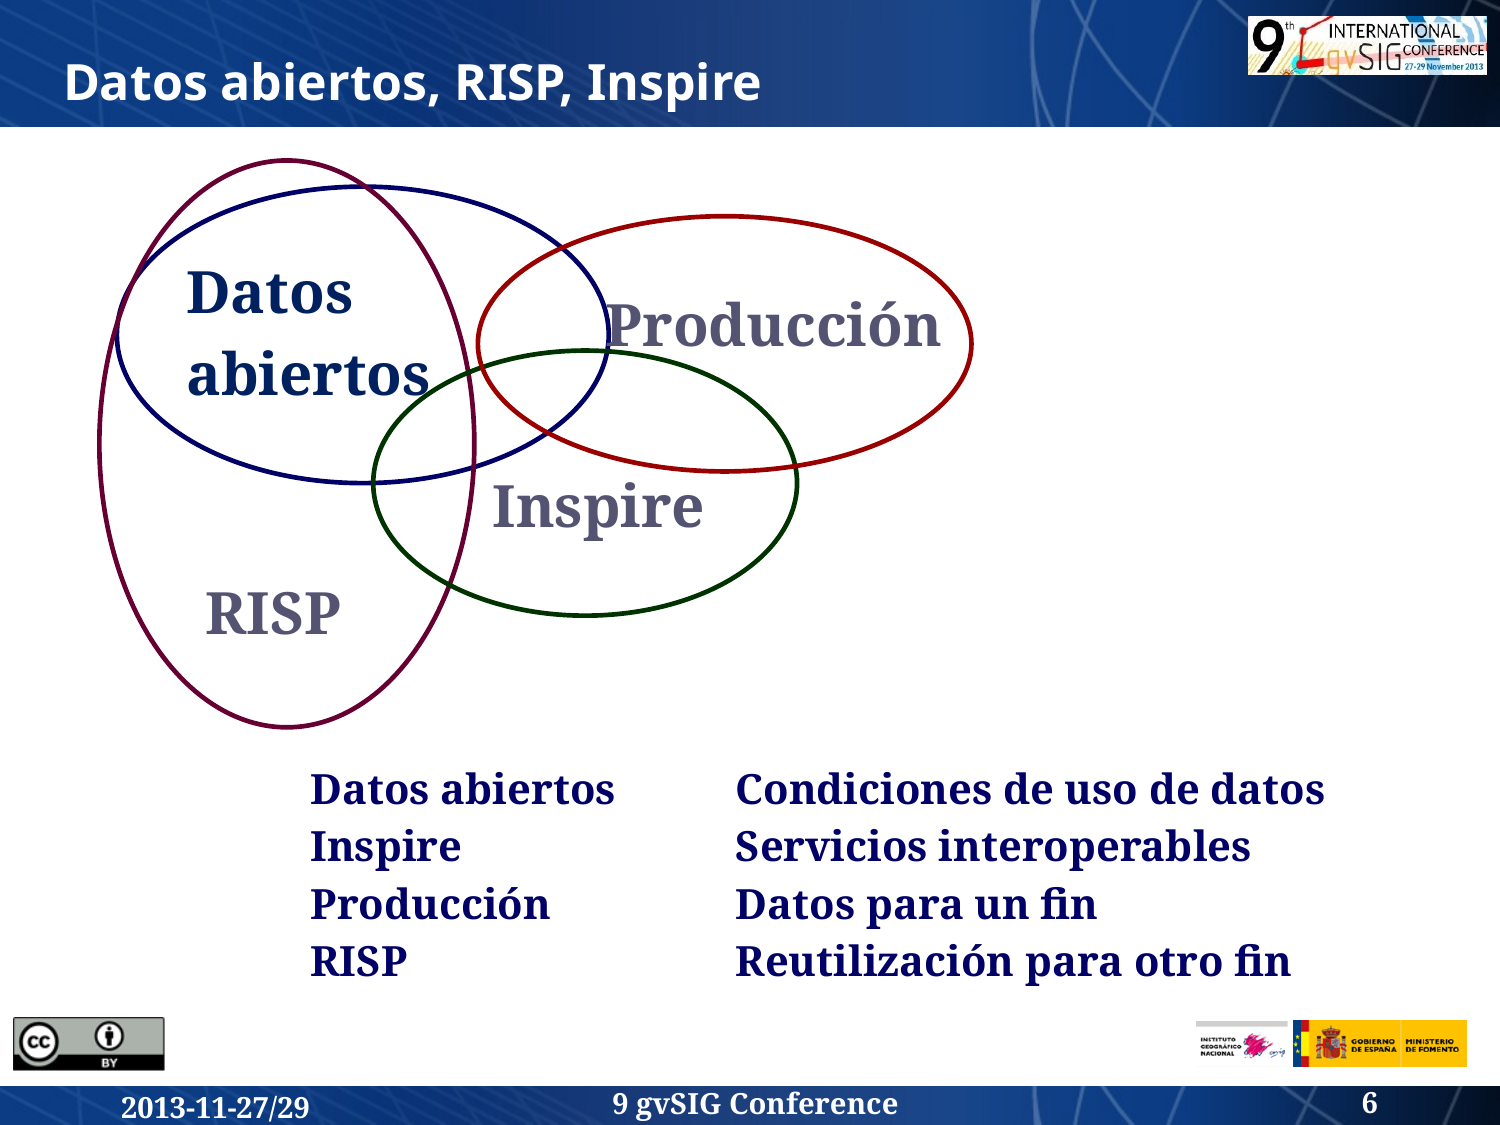

# Datos abiertos, RISP, Inspire
Datos
abiertos
Producción
Inspire
RISP
Datos abiertos		Condiciones de uso de datos
Inspire				Servicios interoperables
Producción			Datos para un fin
RISP					Reutilización para otro fin